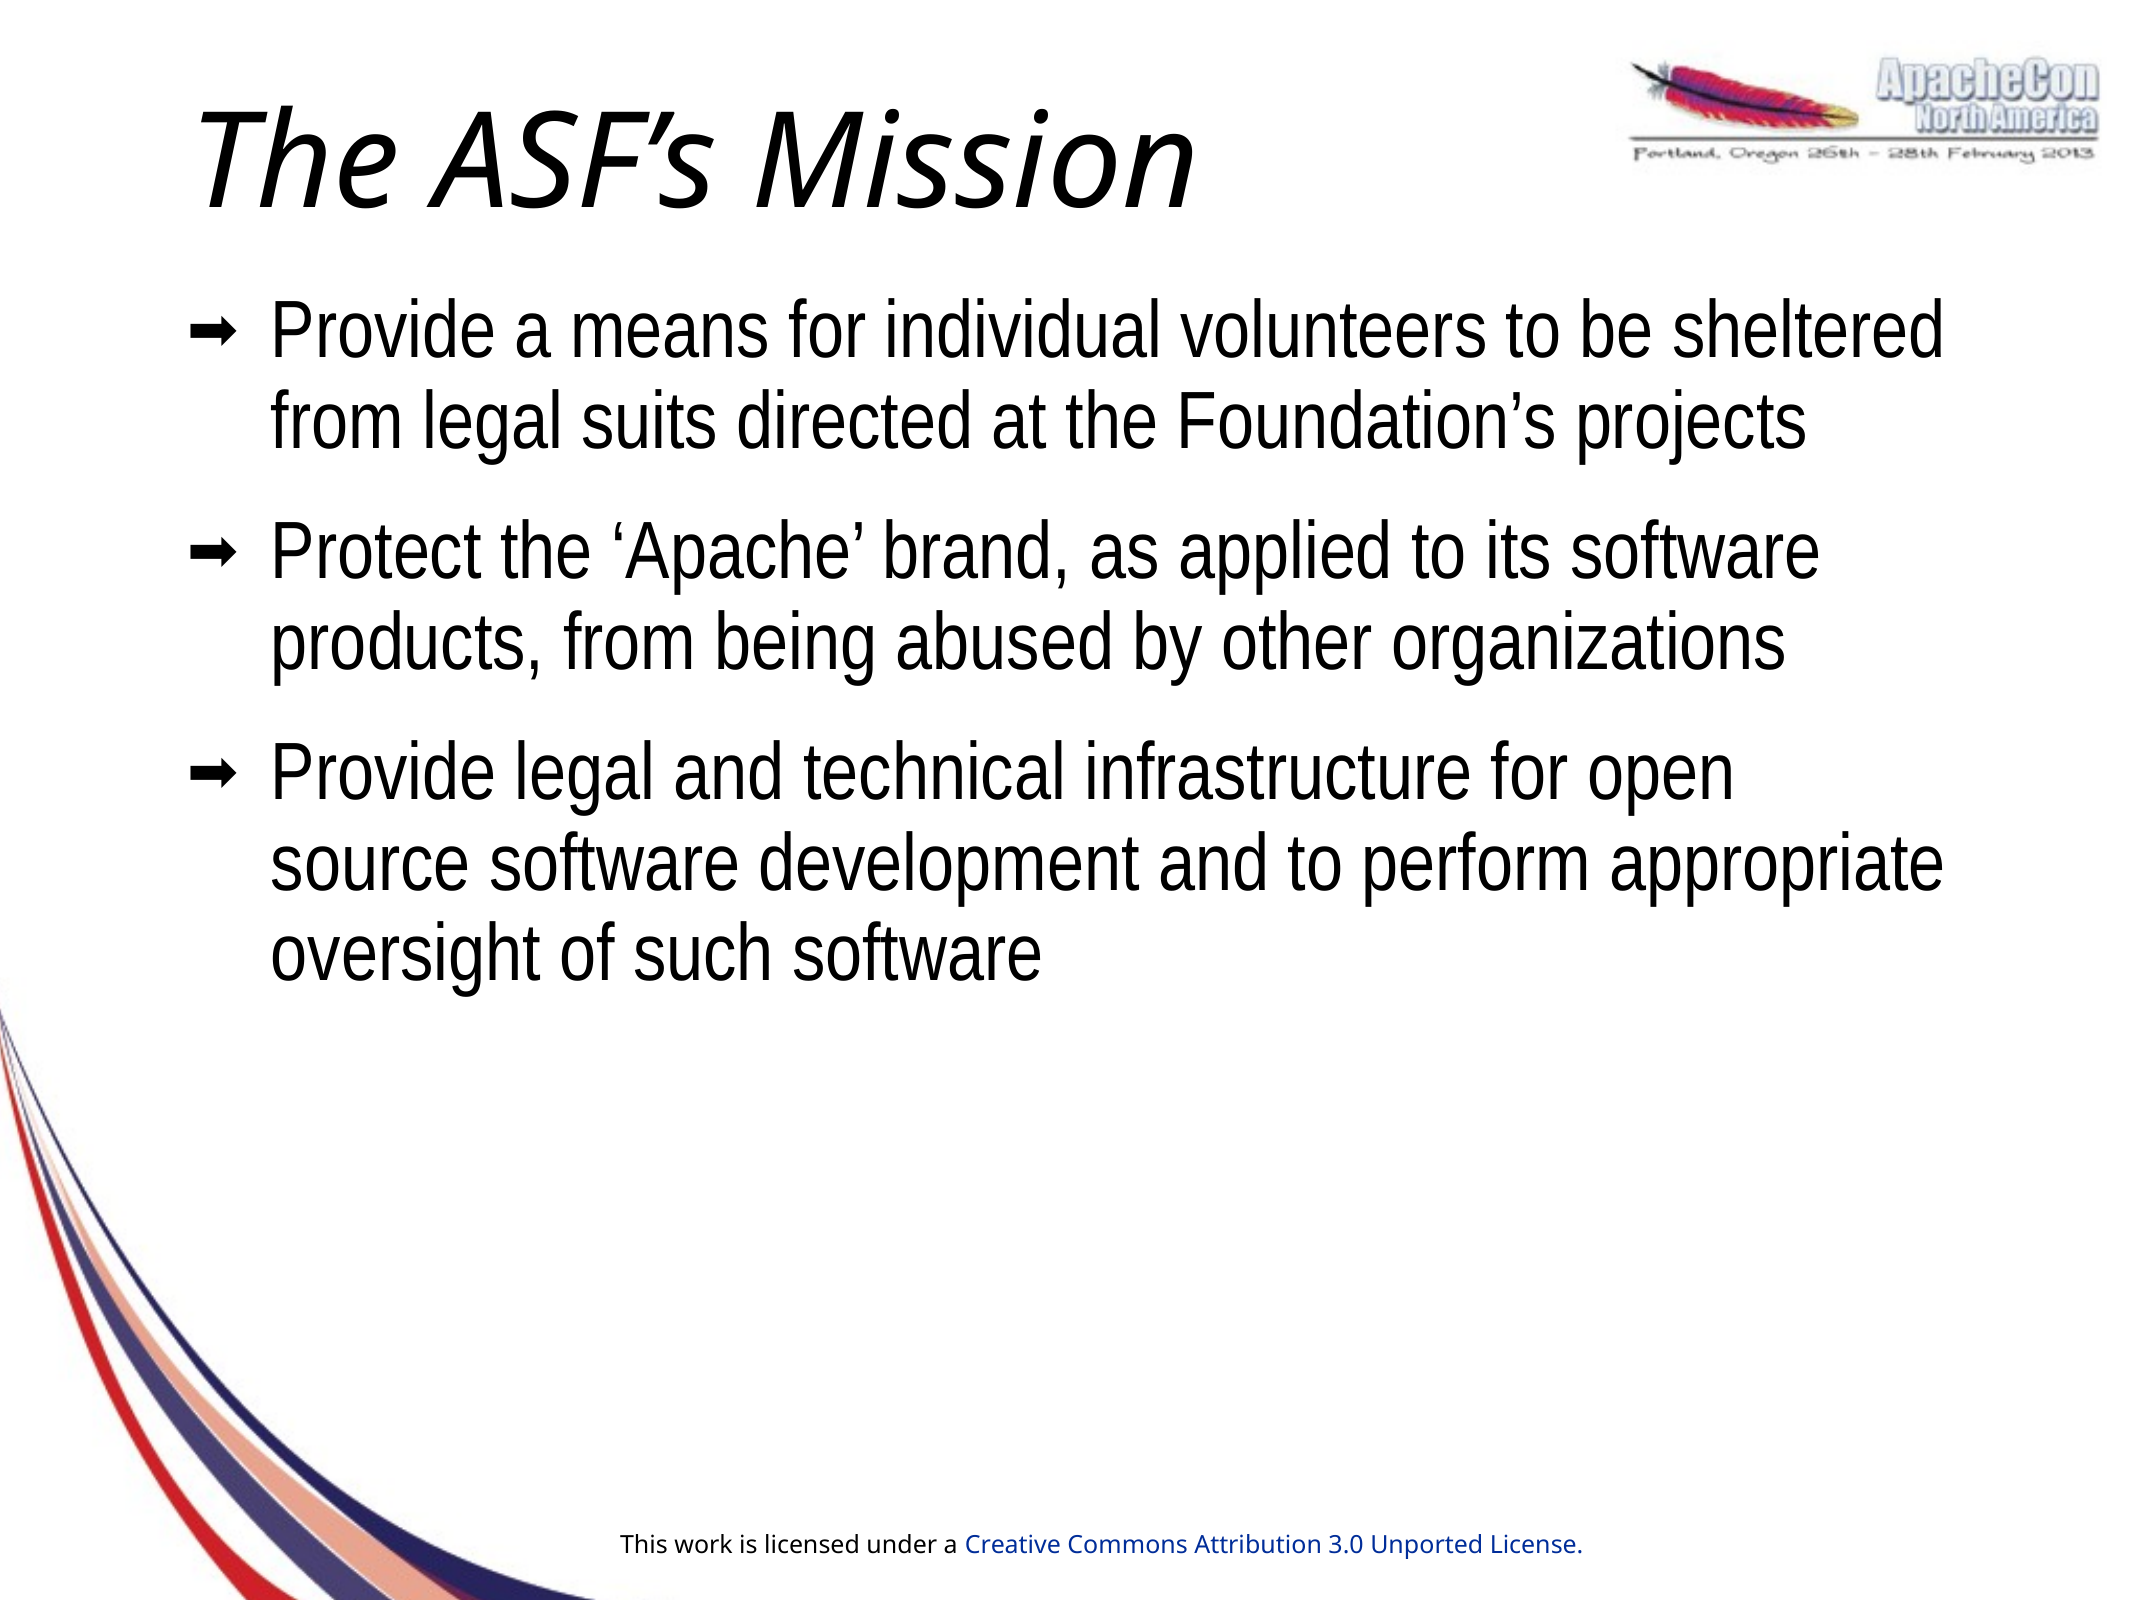

# The ASF’s Mission
Provide a means for individual volunteers to be sheltered from legal suits directed at the Foundation’s projects
Protect the ‘Apache’ brand, as applied to its software products, from being abused by other organizations
Provide legal and technical infrastructure for open source software development and to perform appropriate oversight of such software
This work is licensed under a Creative Commons Attribution 3.0 Unported License.